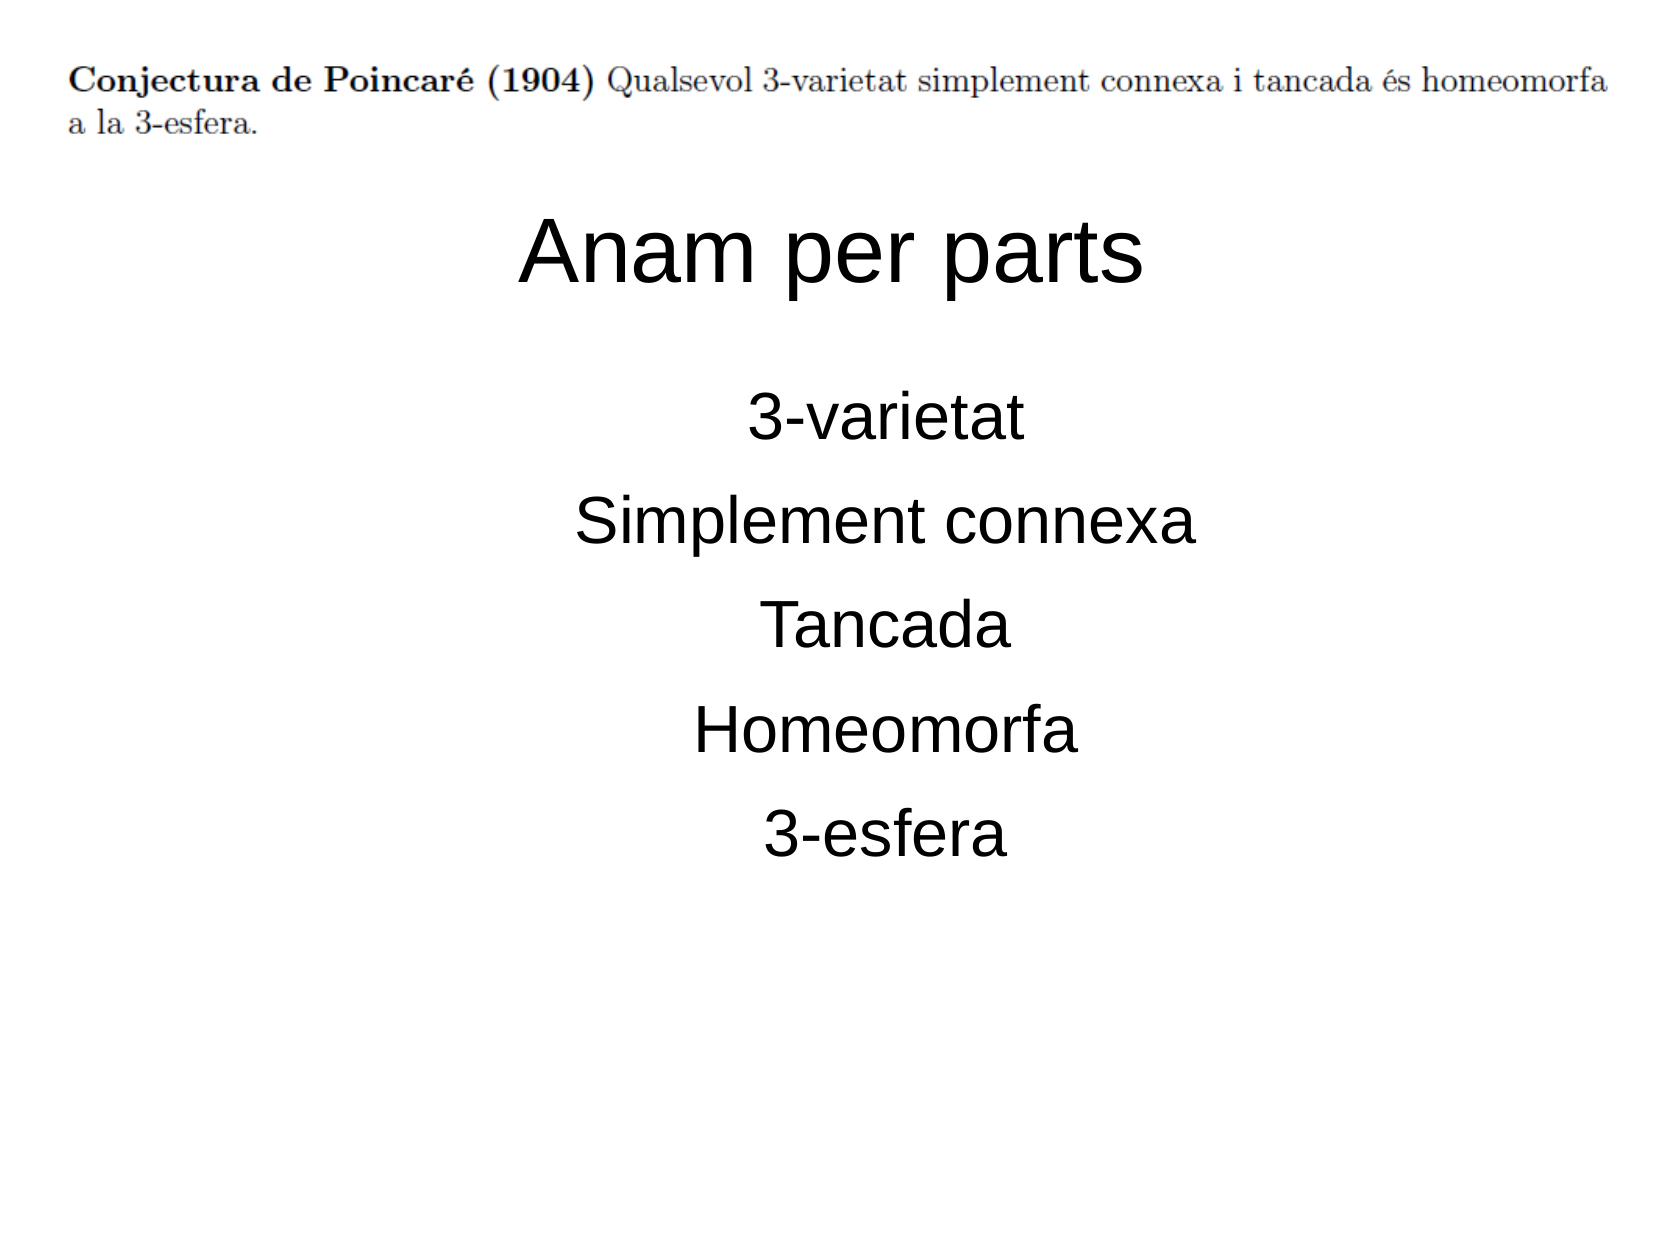

# Anam per parts
3-varietat
Simplement connexa
Tancada
Homeomorfa
3-esfera